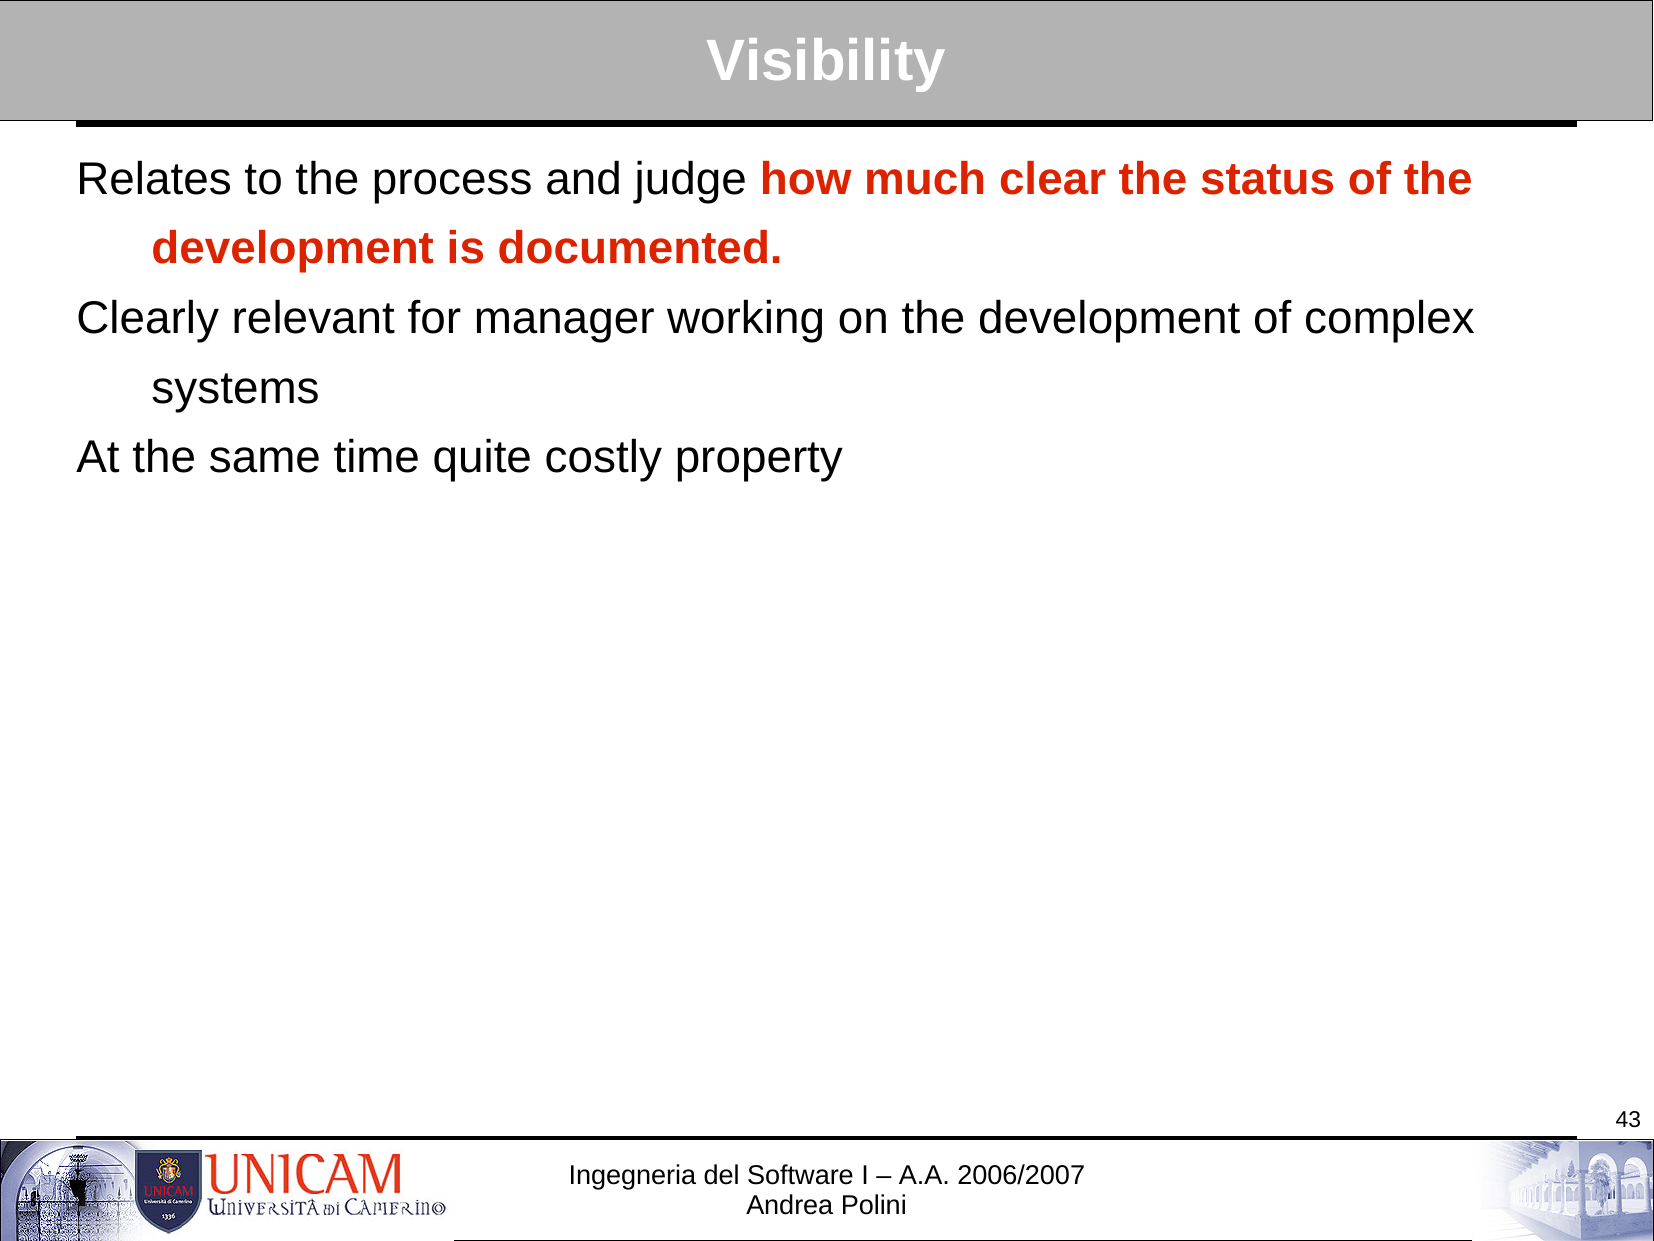

# Visibility
Relates to the process and judge how much clear the status of the development is documented.
Clearly relevant for manager working on the development of complex systems
At the same time quite costly property
43